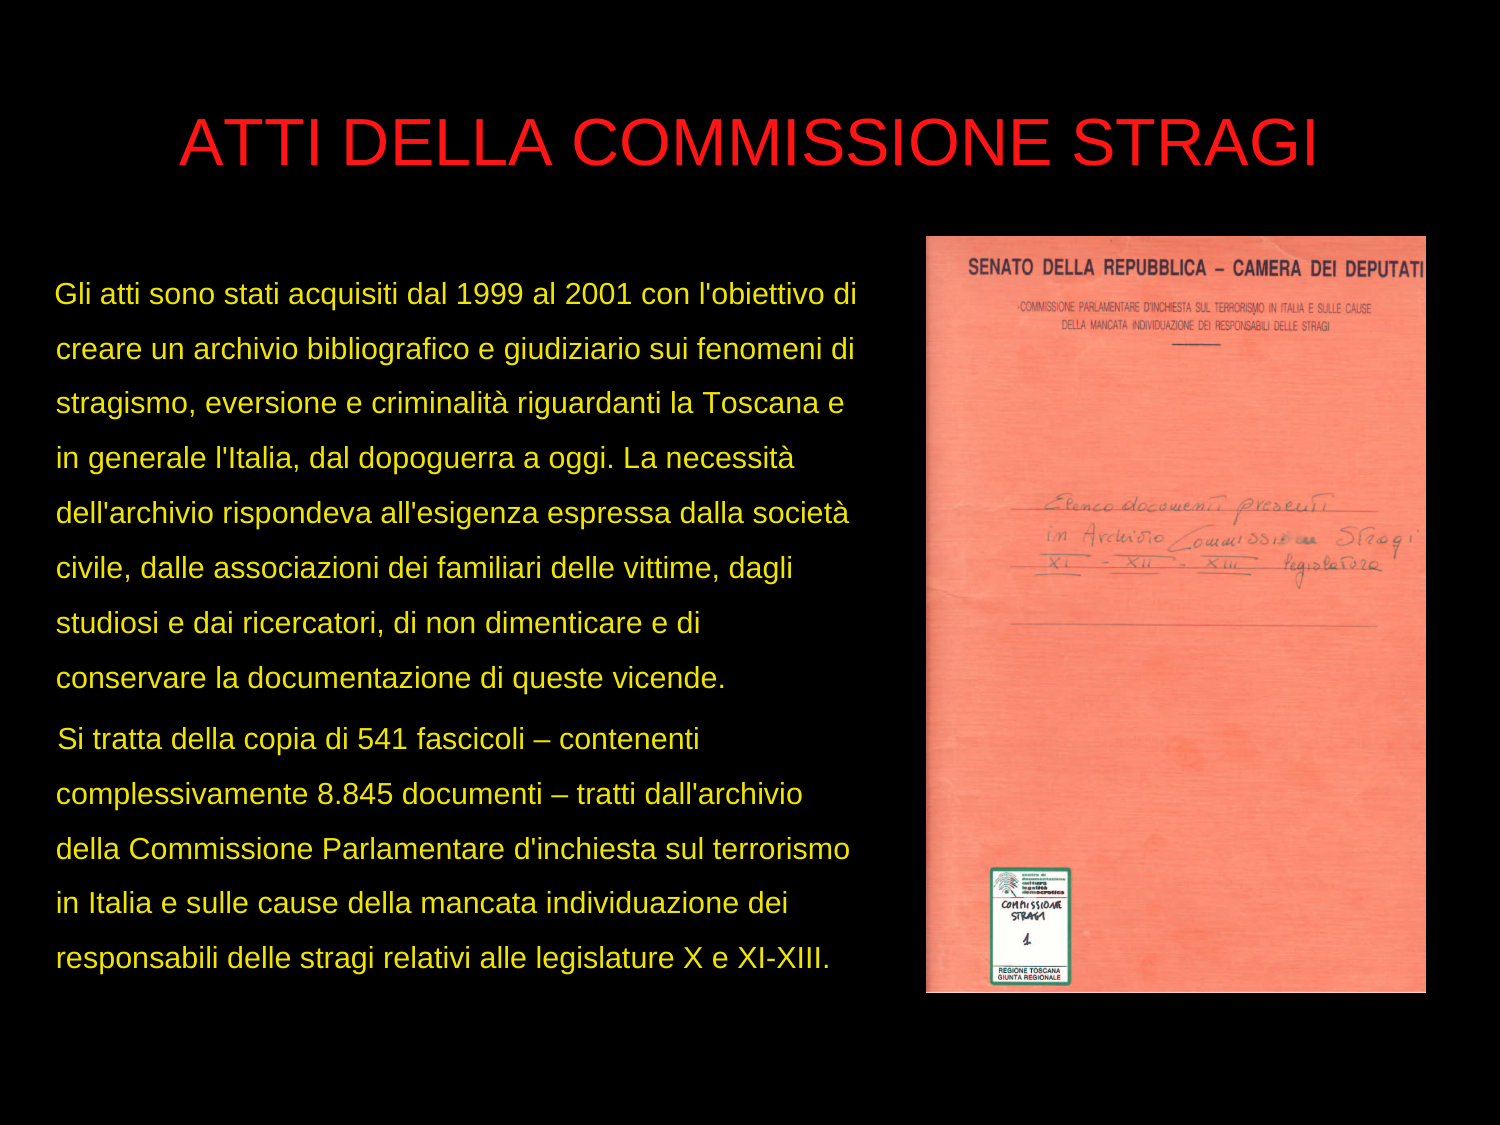

# ATTI DELLA COMMISSIONE STRAGI
 Gli atti sono stati acquisiti dal 1999 al 2001 con l'obiettivo di creare un archivio bibliografico e giudiziario sui fenomeni di stragismo, eversione e criminalità riguardanti la Toscana e in generale l'Italia, dal dopoguerra a oggi. La necessità dell'archivio rispondeva all'esigenza espressa dalla società civile, dalle associazioni dei familiari delle vittime, dagli studiosi e dai ricercatori, di non dimenticare e di conservare la documentazione di queste vicende.
 Si tratta della copia di 541 fascicoli – contenenti complessivamente 8.845 documenti – tratti dall'archivio della Commissione Parlamentare d'inchiesta sul terrorismo in Italia e sulle cause della mancata individuazione dei responsabili delle stragi relativi alle legislature X e XI-XIII.